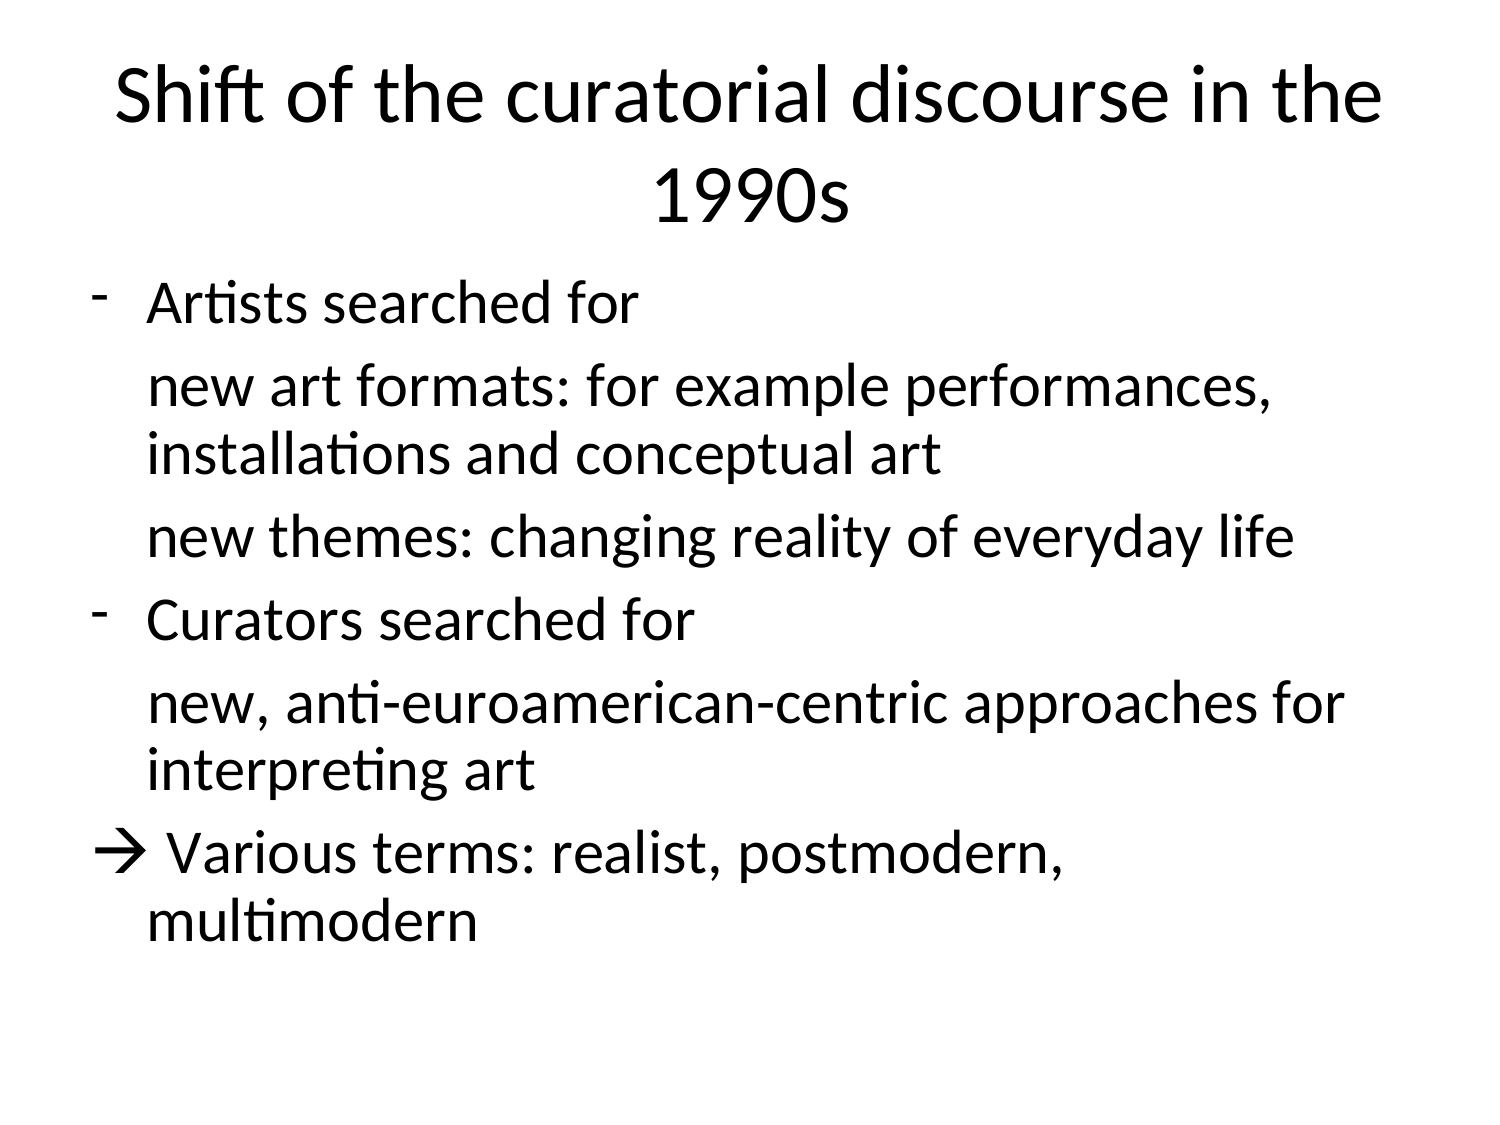

# Shift of the curatorial discourse in the 1990s
Artists searched for
 new art formats: for example performances, installations and conceptual art
	new themes: changing reality of everyday life
Curators searched for
 new, anti-euroamerican-centric approaches for interpreting art
 Various terms: realist, postmodern, multimodern